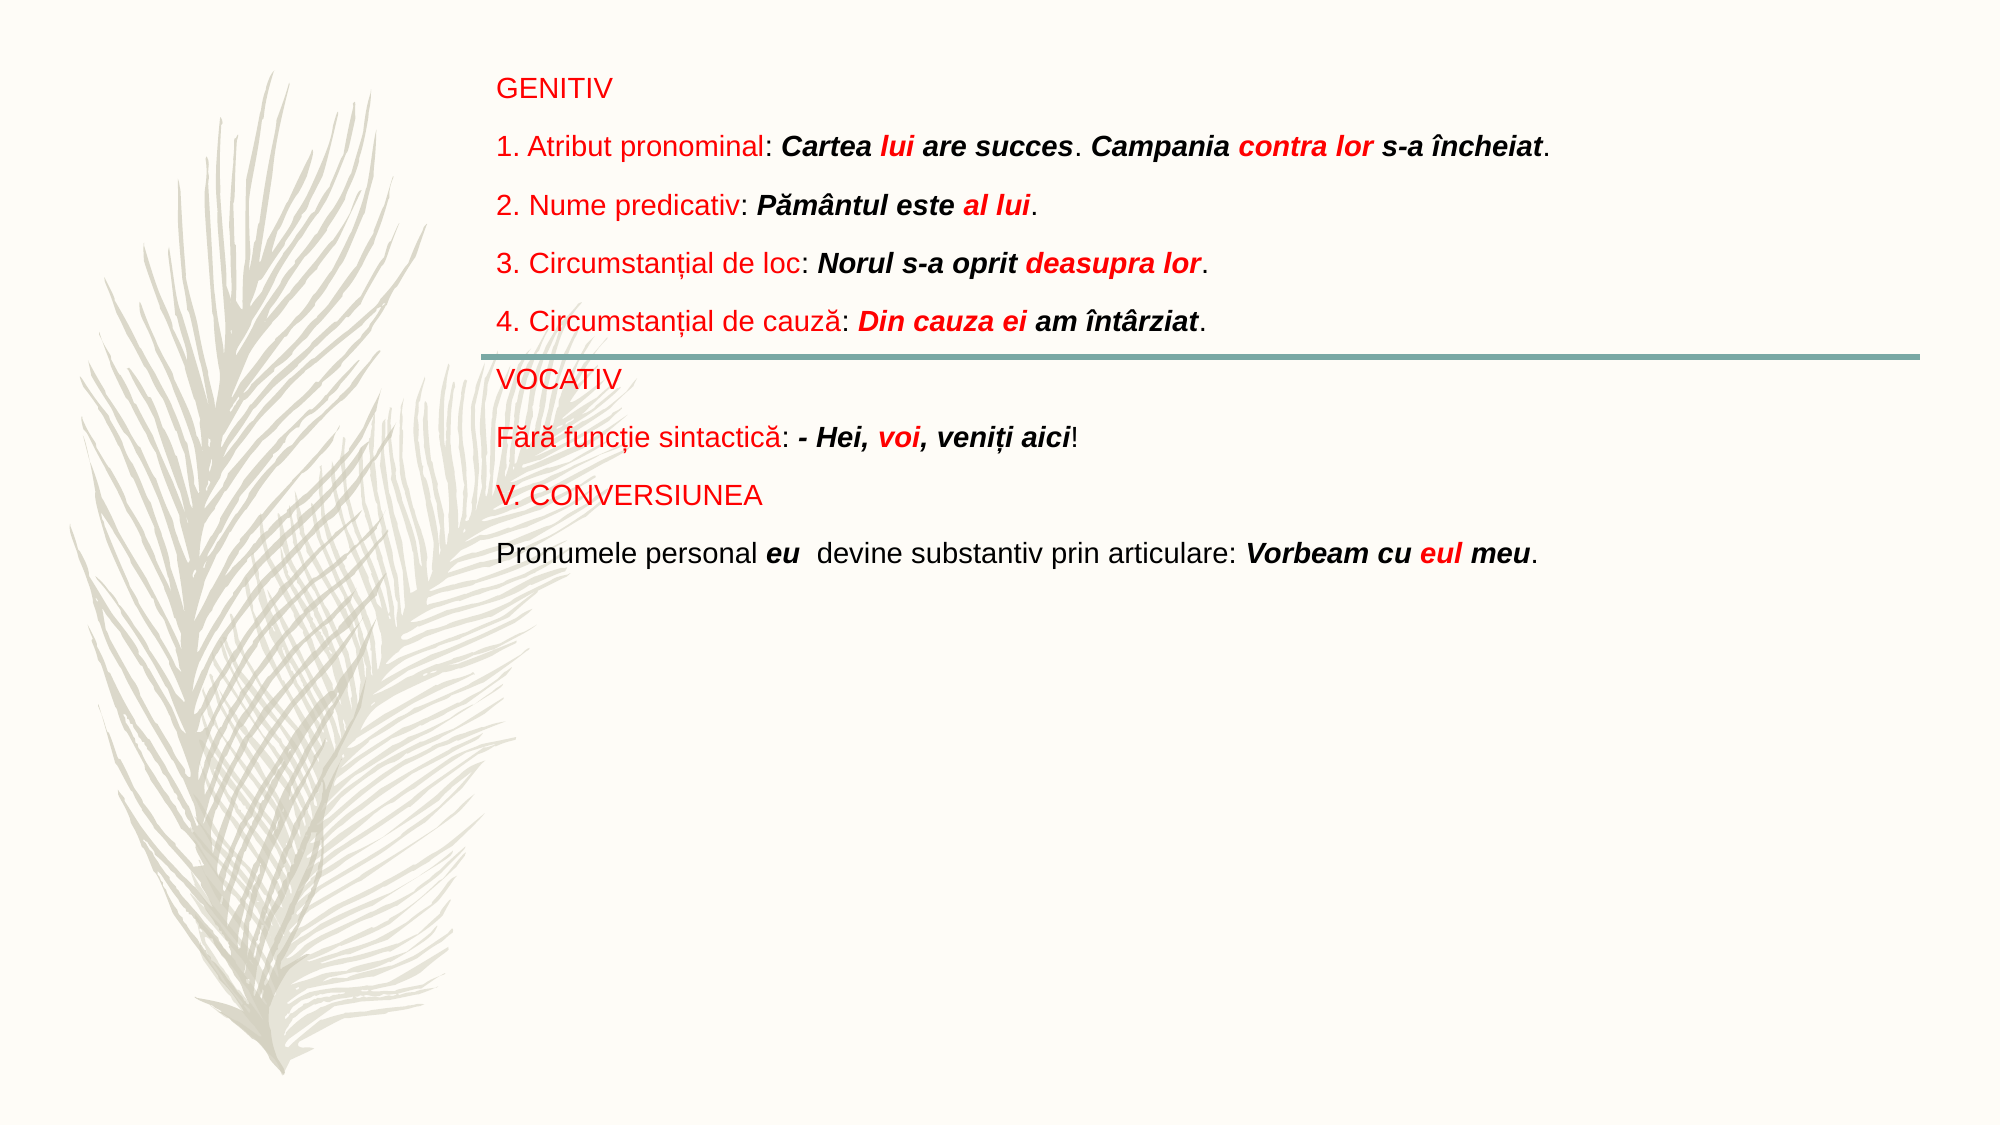

# GENITIV
1. Atribut pronominal: Cartea lui are succes. Campania contra lor s-a încheiat.
2. Nume predicativ: Pământul este al lui.
3. Circumstanțial de loc: Norul s-a oprit deasupra lor.
4. Circumstanțial de cauză: Din cauza ei am întârziat.
VOCATIV
Fără funcție sintactică: - Hei, voi, veniți aici!
V. CONVERSIUNEA
Pronumele personal eu devine substantiv prin articulare: Vorbeam cu eul meu.